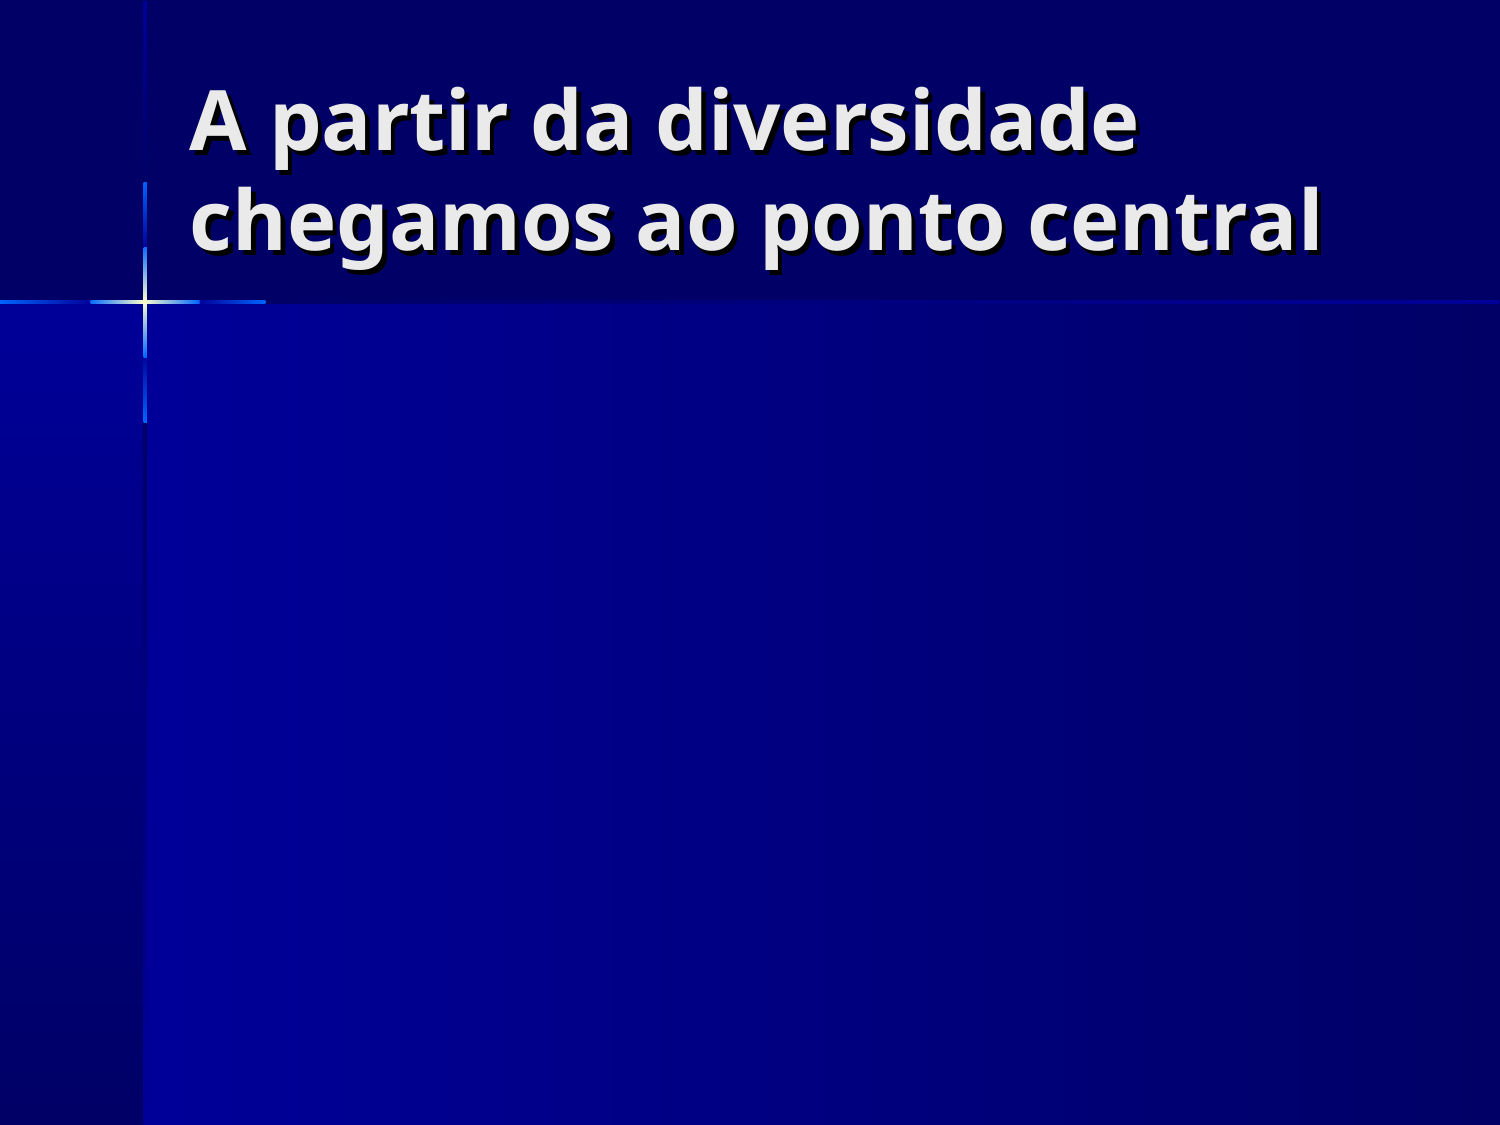

# A partir da diversidade chegamos ao ponto central